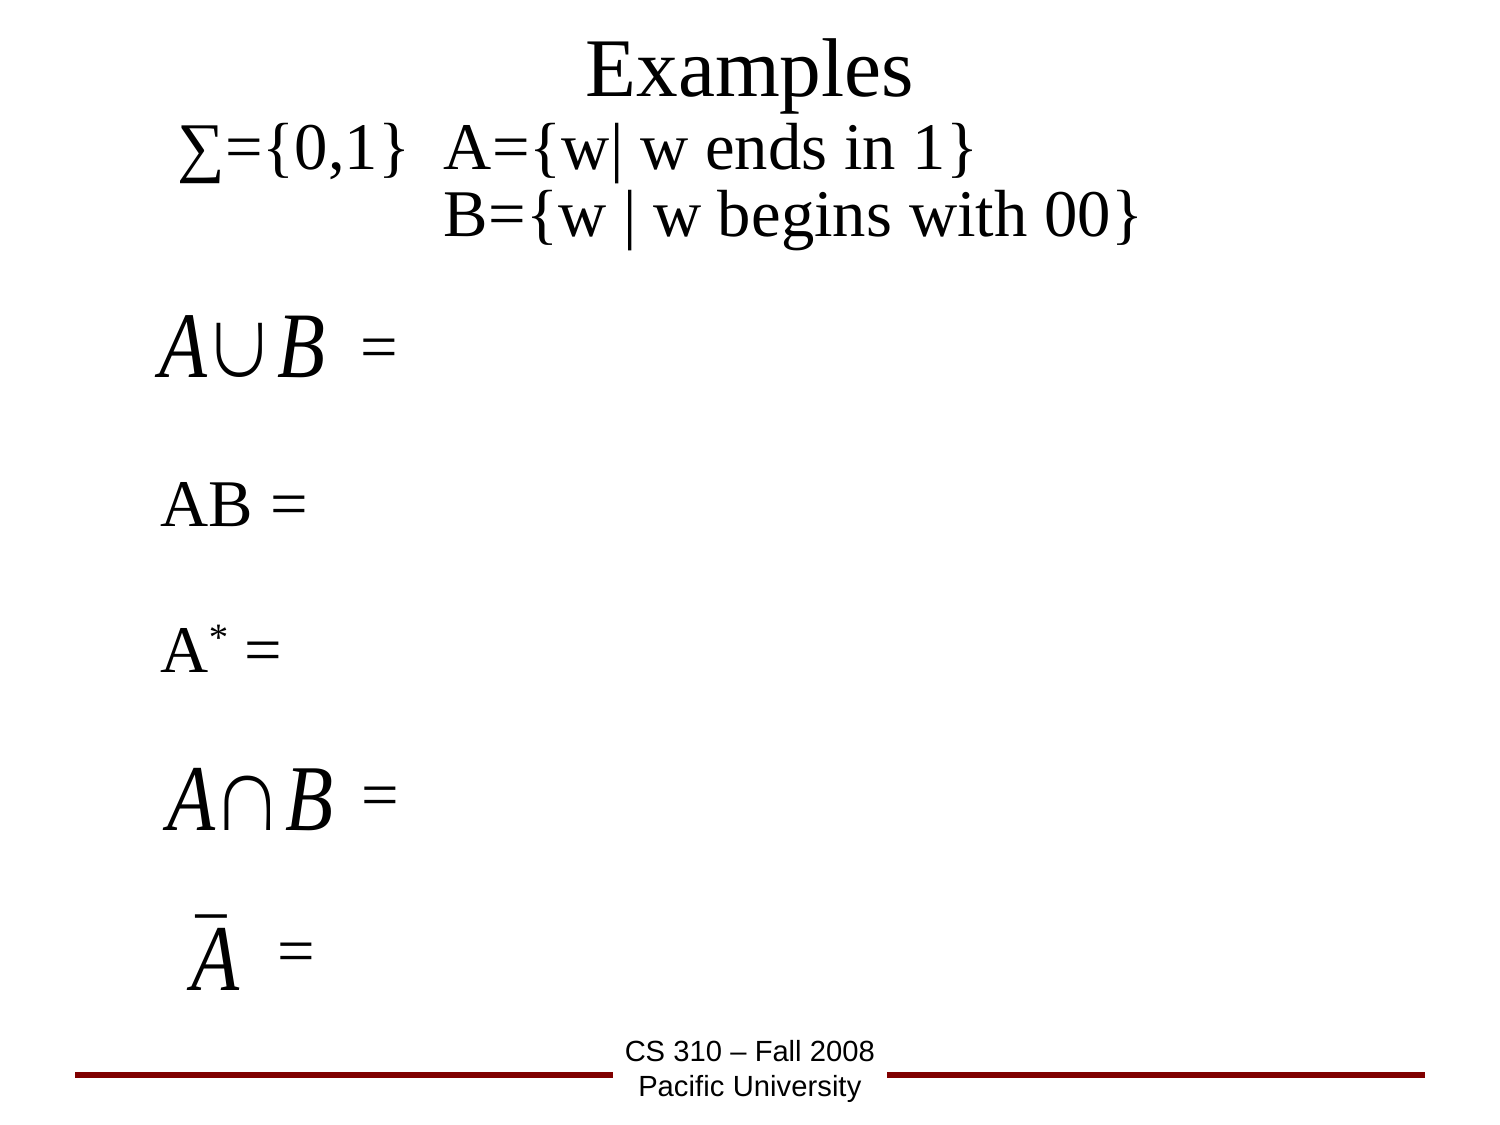

# Examples
 ∑={0,1} A={w| w ends in 1}
		 B={w | w begins with 00}
	 =
 AB =
 A* =
 =
 	=